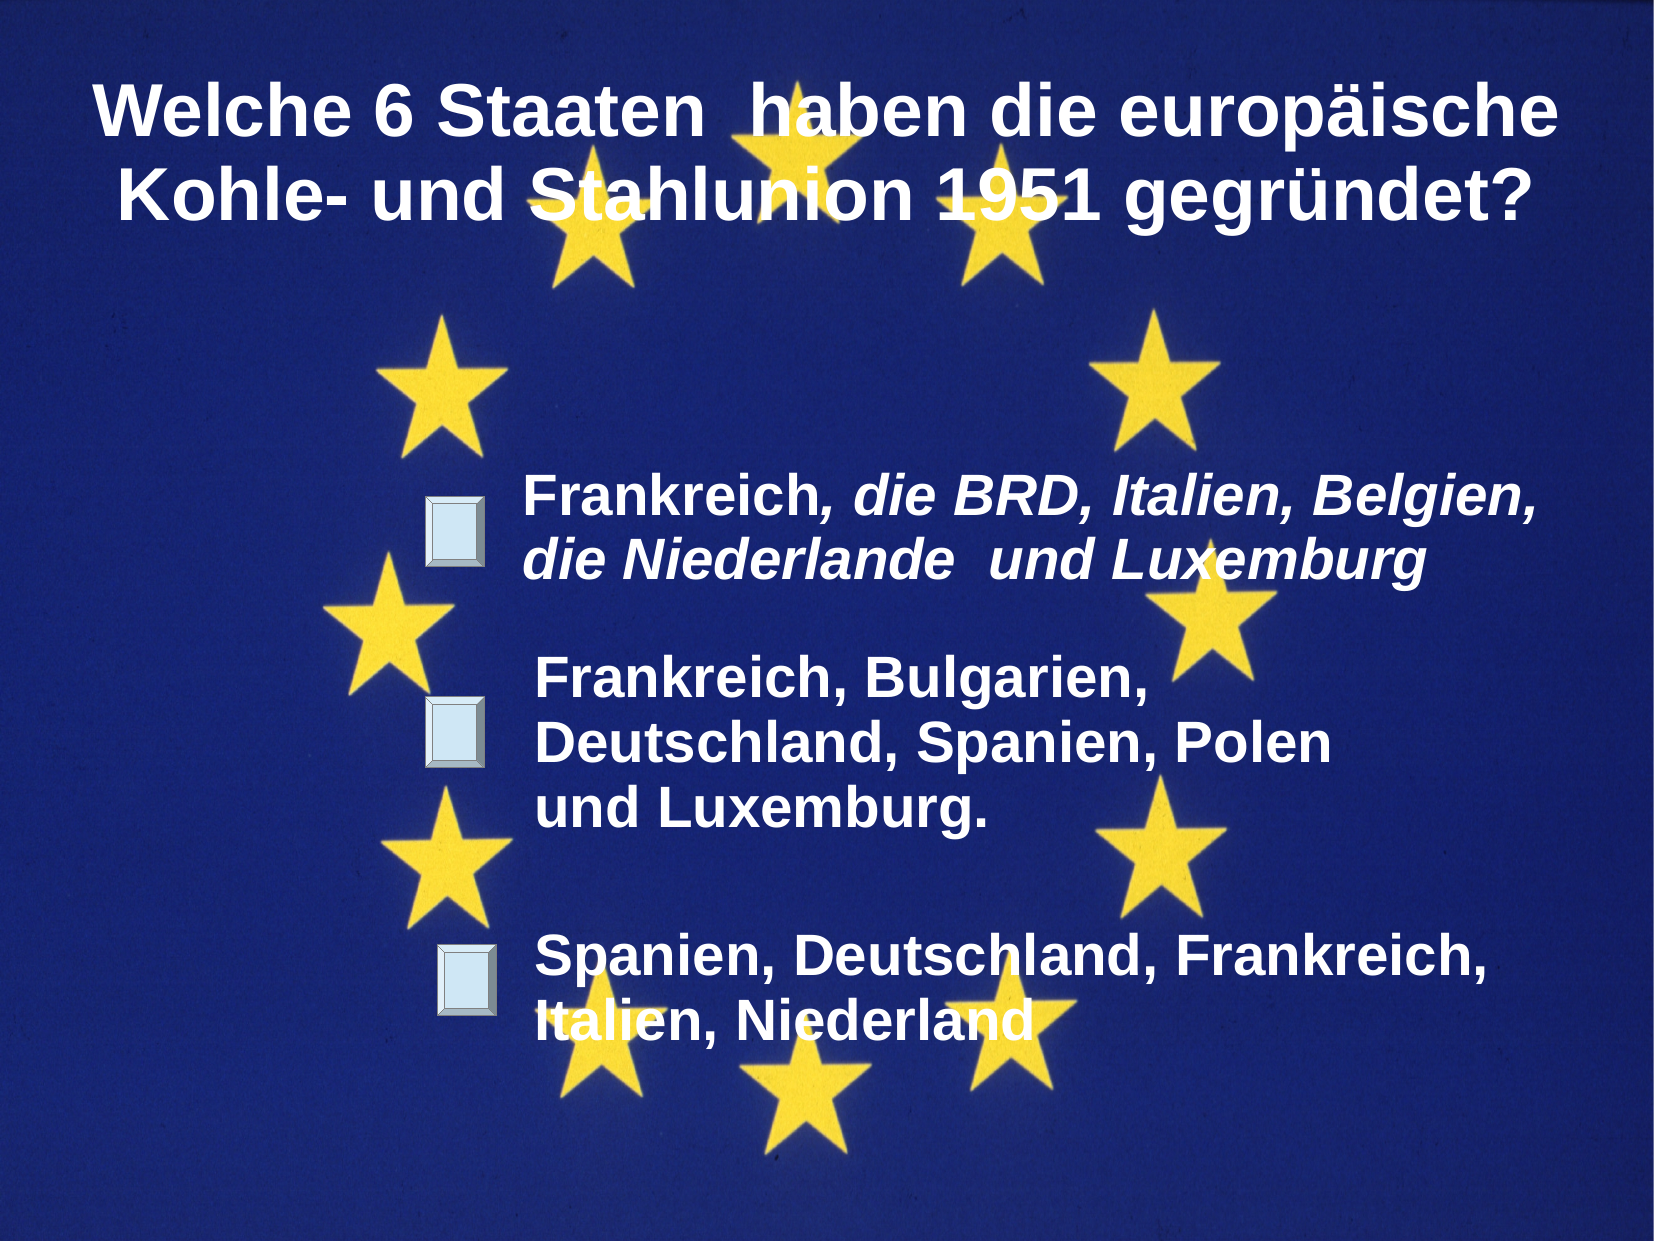

# Welche 6 Staaten haben die europäische Kohle- und Stahlunion 1951 gegründet?
Frankreich, die BRD, Italien, Belgien,
die Niederlande und Luxemburg
Frankreich, Bulgarien,
Deutschland, Spanien, Polen
und Luxemburg.
Spanien, Deutschland, Frankreich,
Italien, Niederland